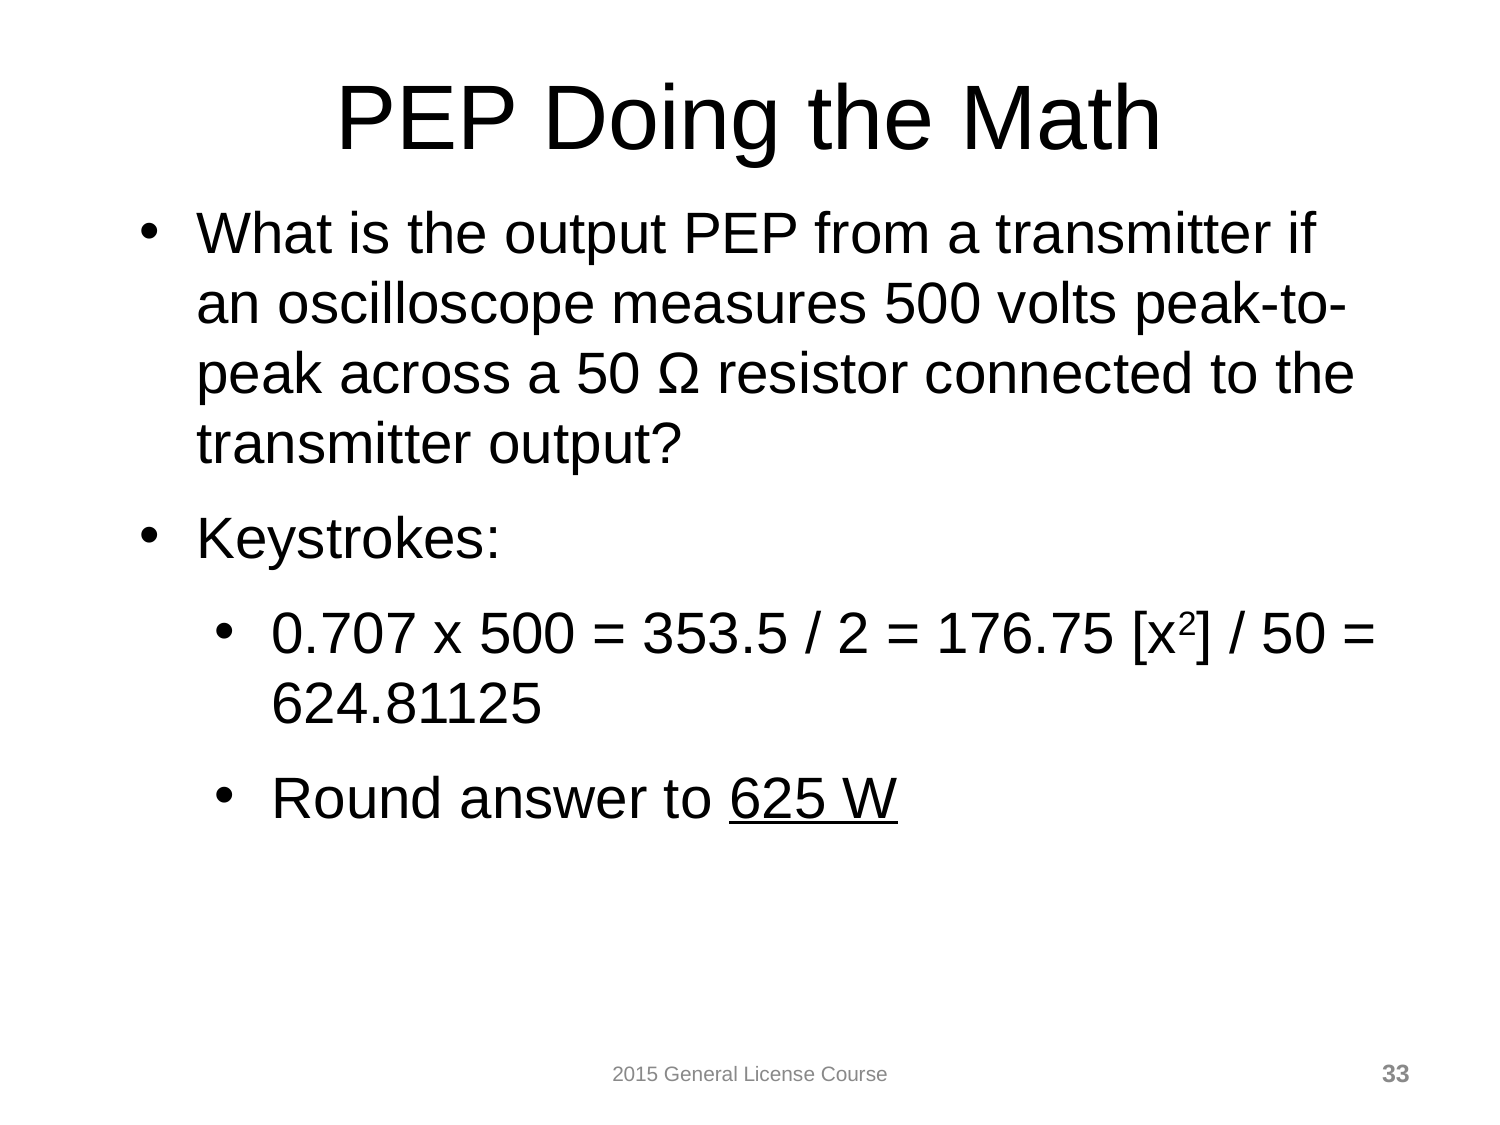

PEP Doing the Math
What is the output PEP from a transmitter if an oscilloscope measures 500 volts peak-to-peak across a 50 Ω resistor connected to the transmitter output?
Keystrokes:
0.707 x 500 = 353.5 / 2 = 176.75 [x2] / 50 = 624.81125
Round answer to 625 W
2015 General License Course